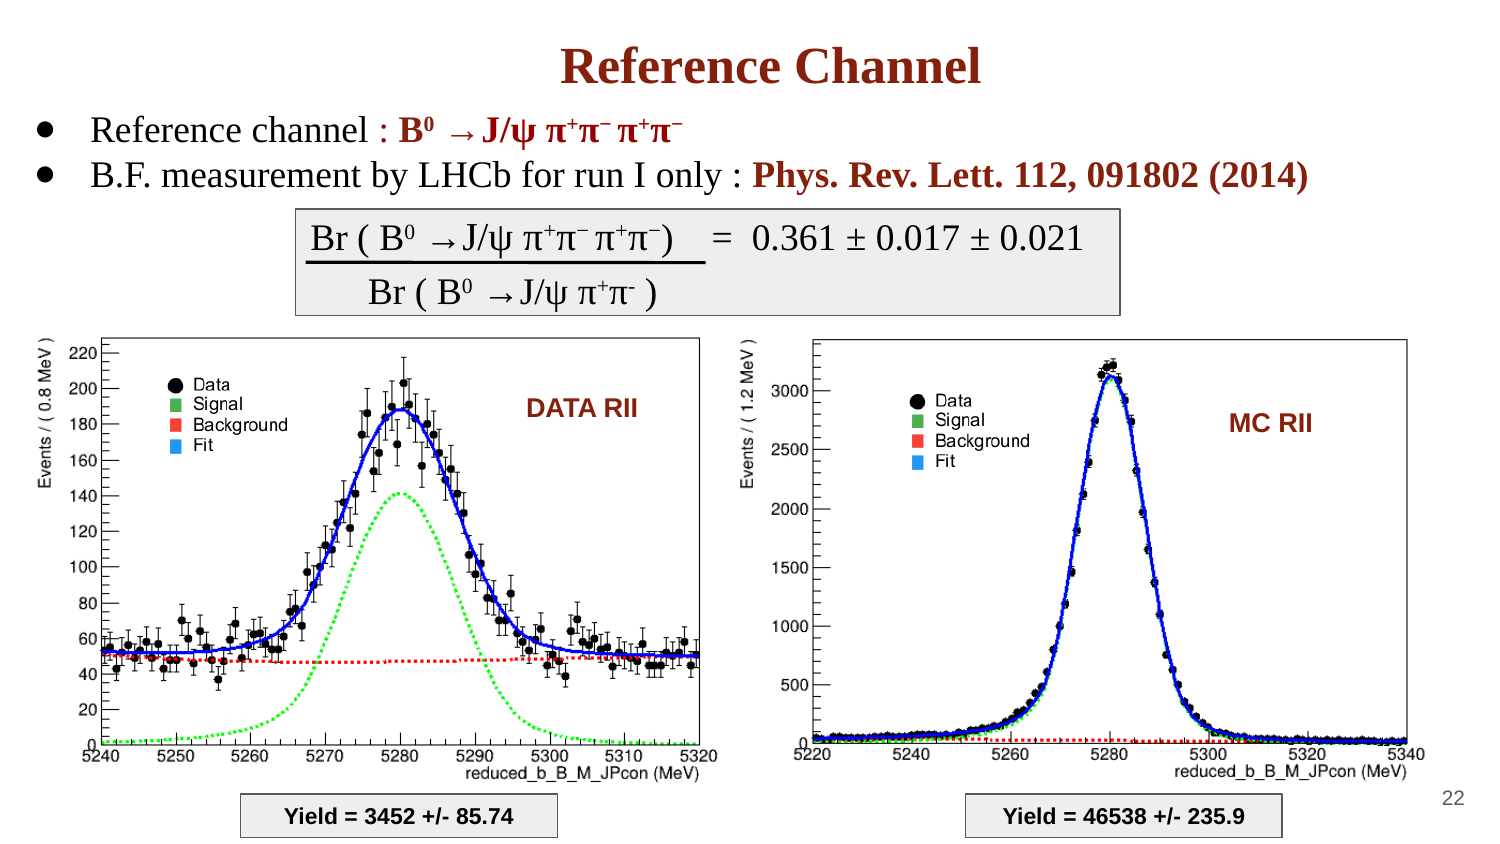

# Reference Channel
Reference channel : B0 →J/ψ π+π− π+π−
B.F. measurement by LHCb for run I only : Phys. Rev. Lett. 112, 091802 (2014)
Br ( B0 →J/ψ π+π− π+π−) = 0.361 ± 0.017 ± 0.021
 Br ( B0 →J/ψ π+π- )
DATA RII
MC RII
Yield = 3452 +/- 85.74
Yield = 46538 +/- 235.9